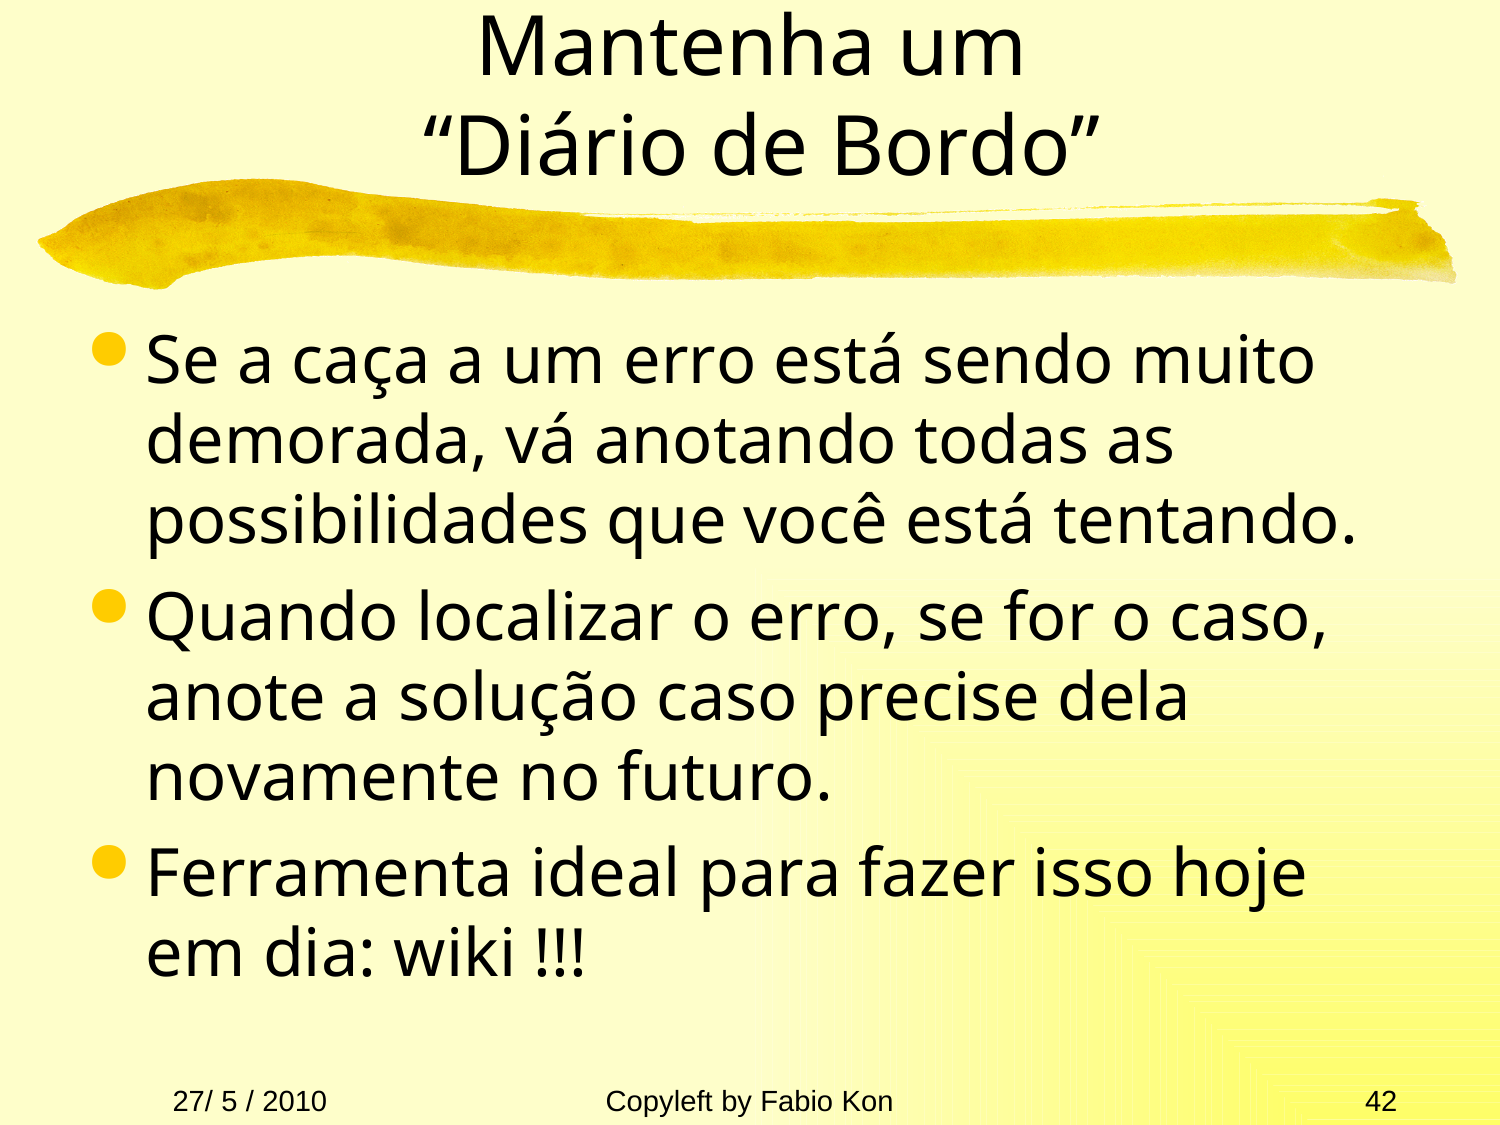

# Mantenha um “Diário de Bordo”
Se a caça a um erro está sendo muito demorada, vá anotando todas as possibilidades que você está tentando.
Quando localizar o erro, se for o caso, anote a solução caso precise dela novamente no futuro.
Ferramenta ideal para fazer isso hoje em dia: wiki !!!
ECOOP'99 OOOSW
42